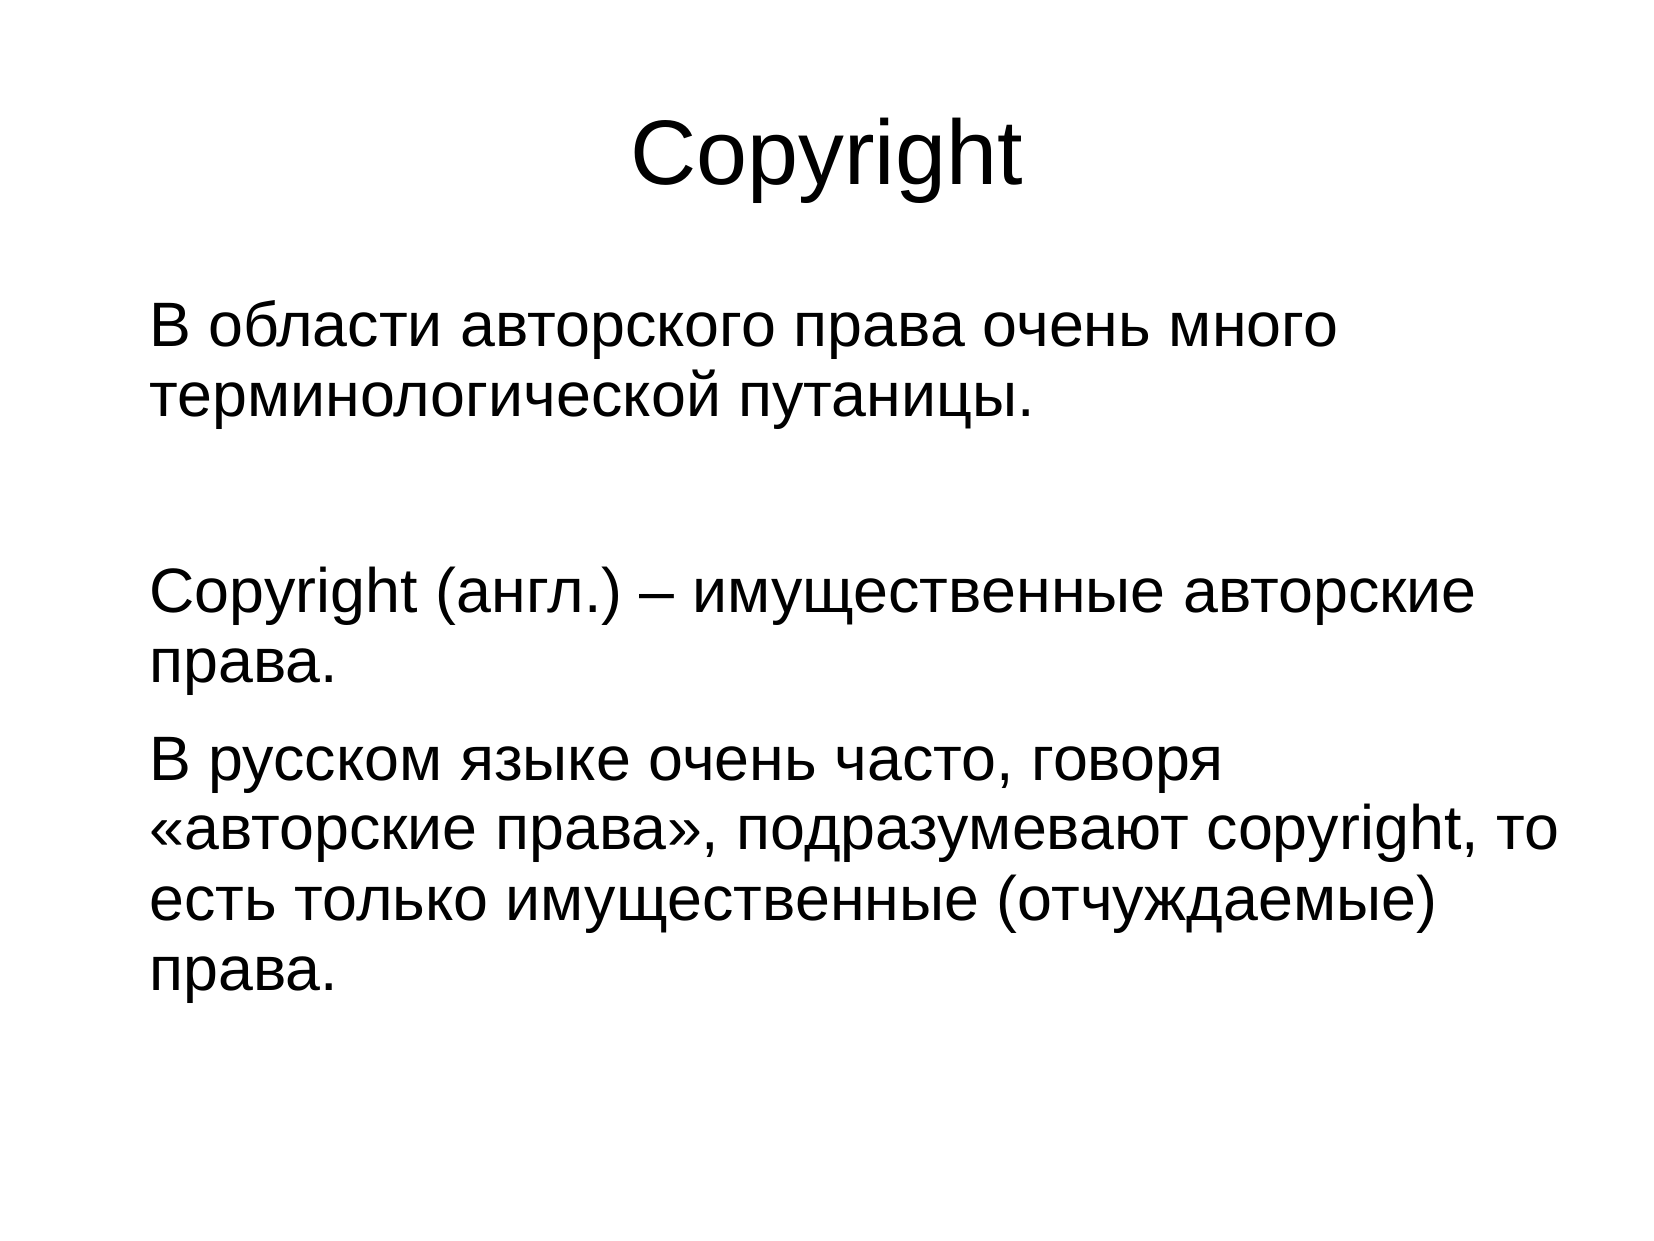

# Copyright
В области авторского права очень много терминологической путаницы.
Copyright (англ.) – имущественные авторские права.
В русском языке очень часто, говоря «авторские права», подразумевают copyright, то есть только имущественные (отчуждаемые) права.